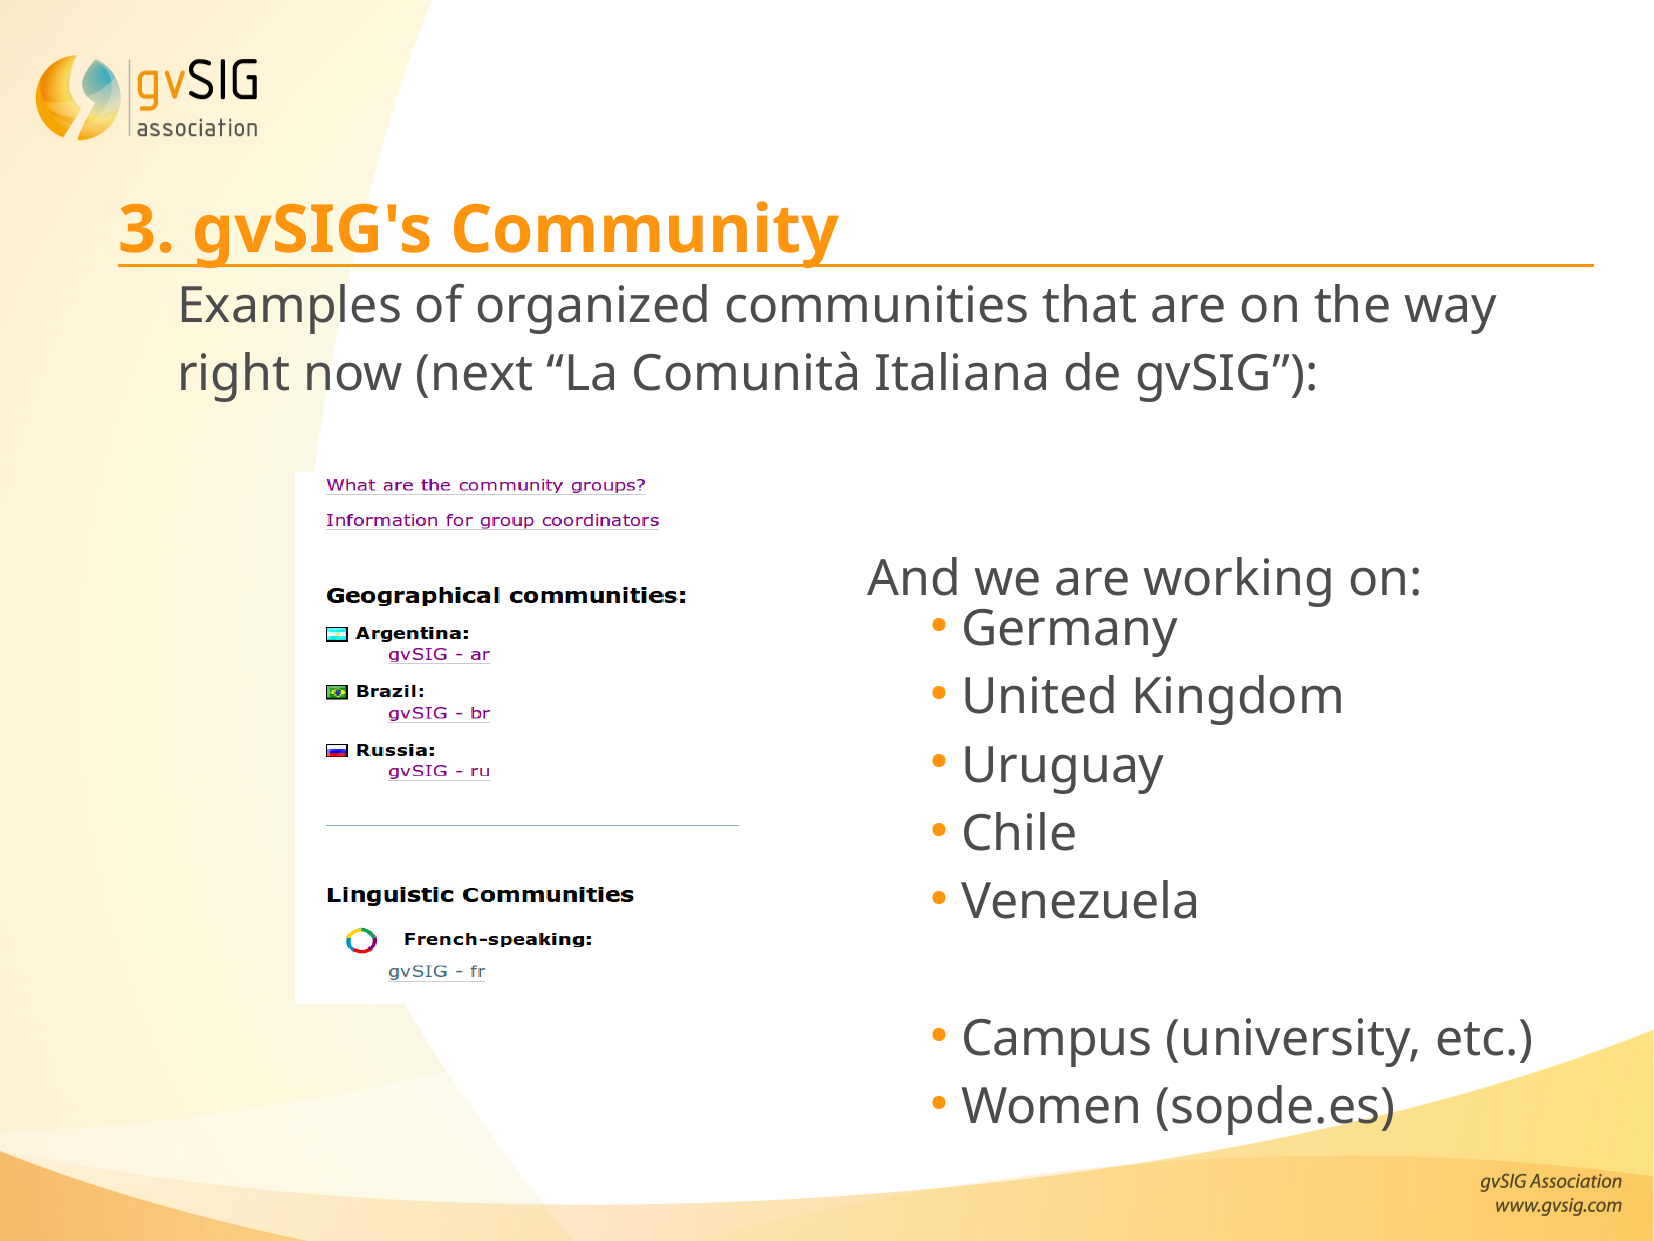

# 3. gvSIG's Community
Examples of organized communities that are on the way right now (next “La Comunità Italiana de gvSIG”):
									 And we are working on:
 Germany
 United Kingdom
 Uruguay
 Chile
 Venezuela
 Campus (university, etc.)
 Women (sopde.es)